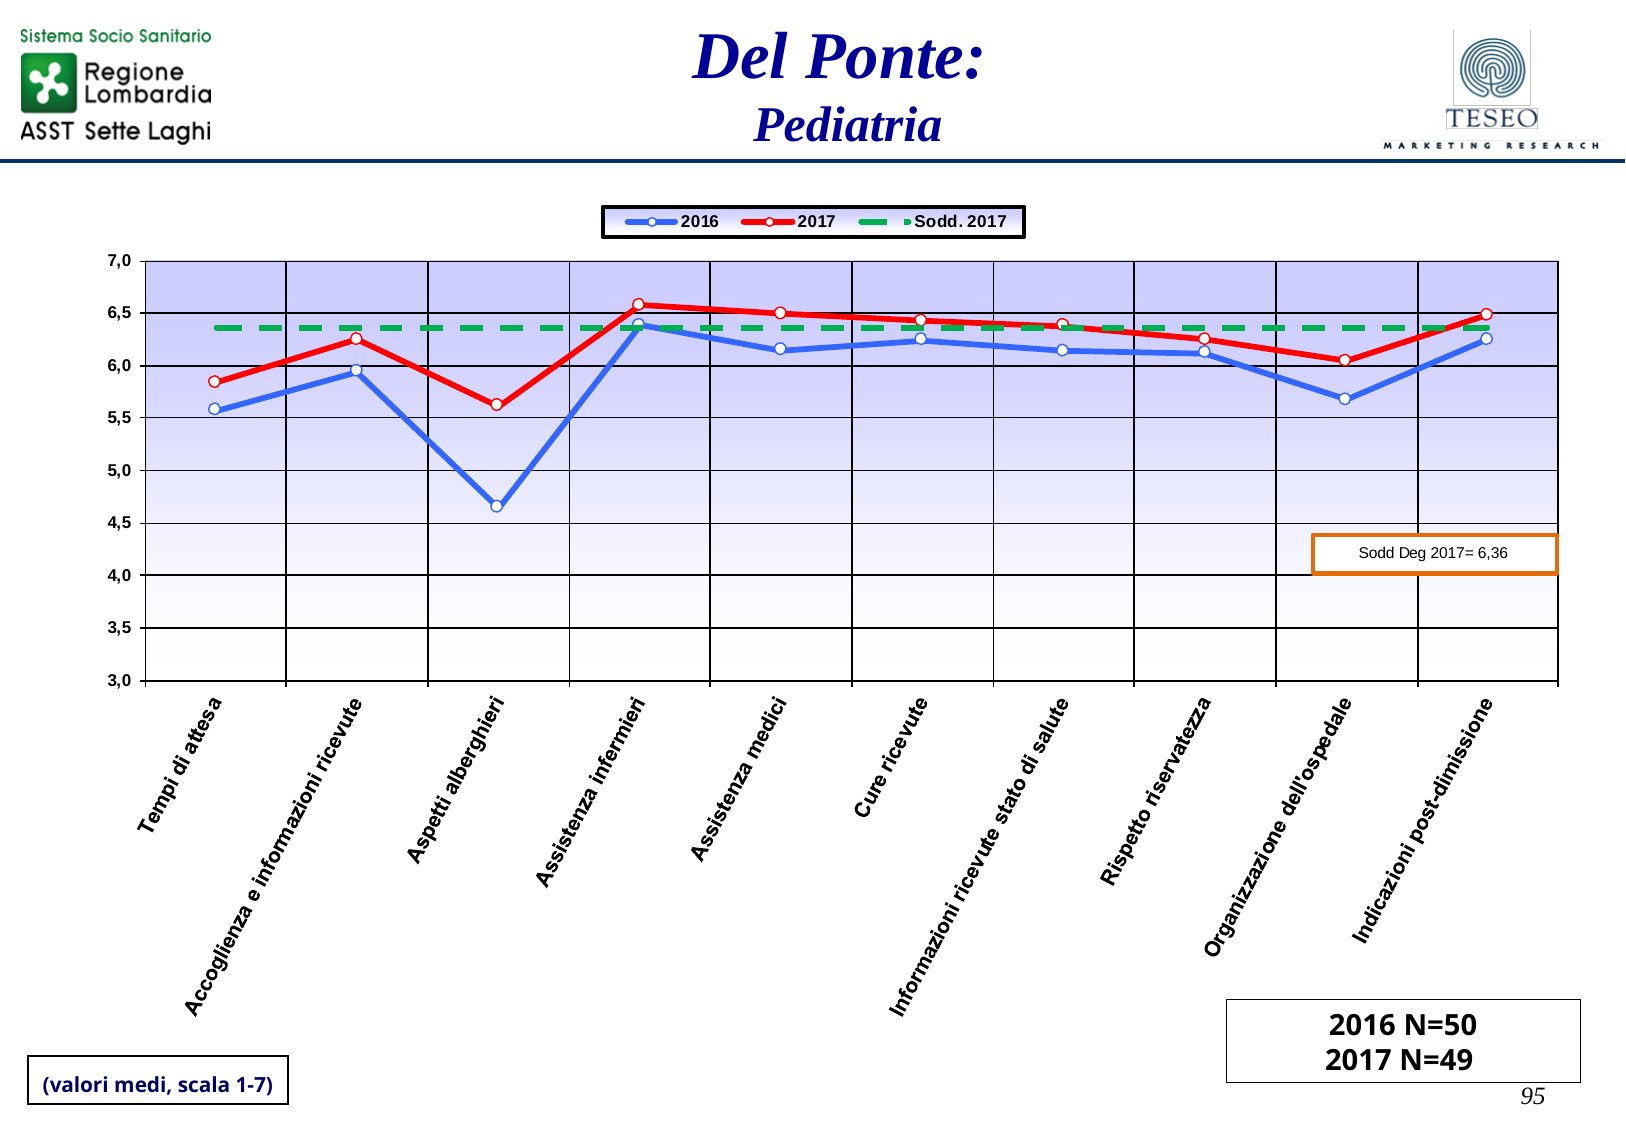

Del Ponte:
Pediatria
2016 N=50
2017 N=49
(valori medi, scala 1-7)